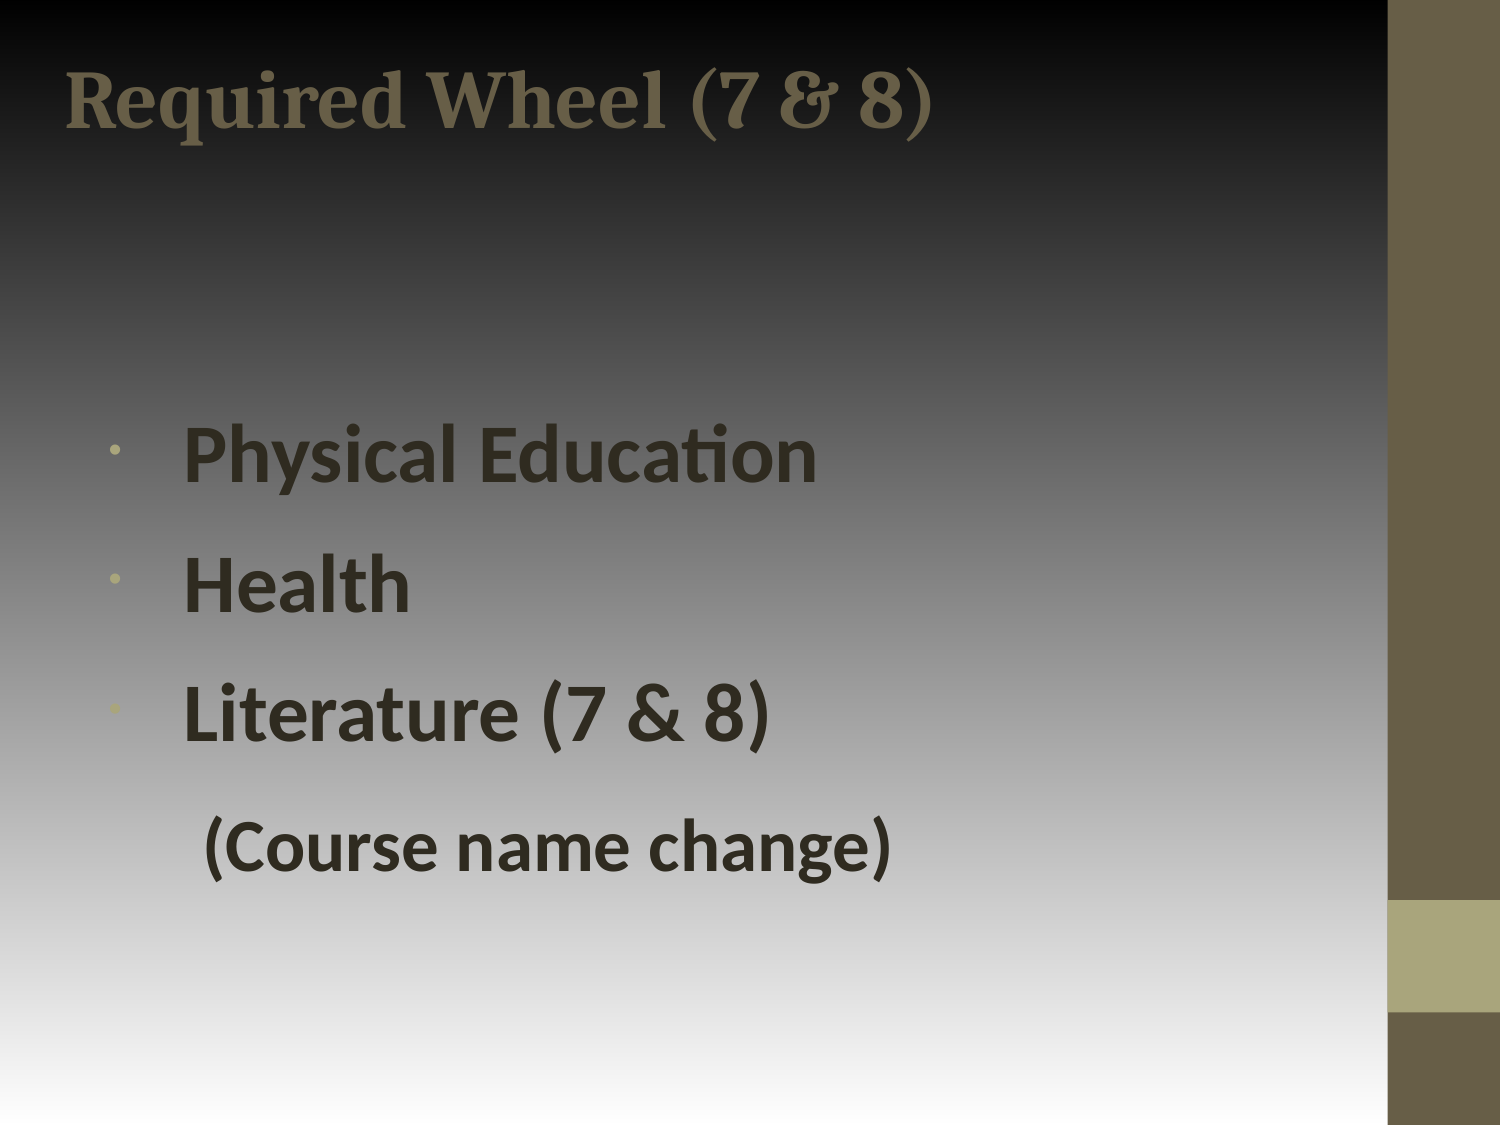

# Required Wheel (7 & 8)
 Physical Education
 Health
 Literature (7 & 8)
 (Course name change)